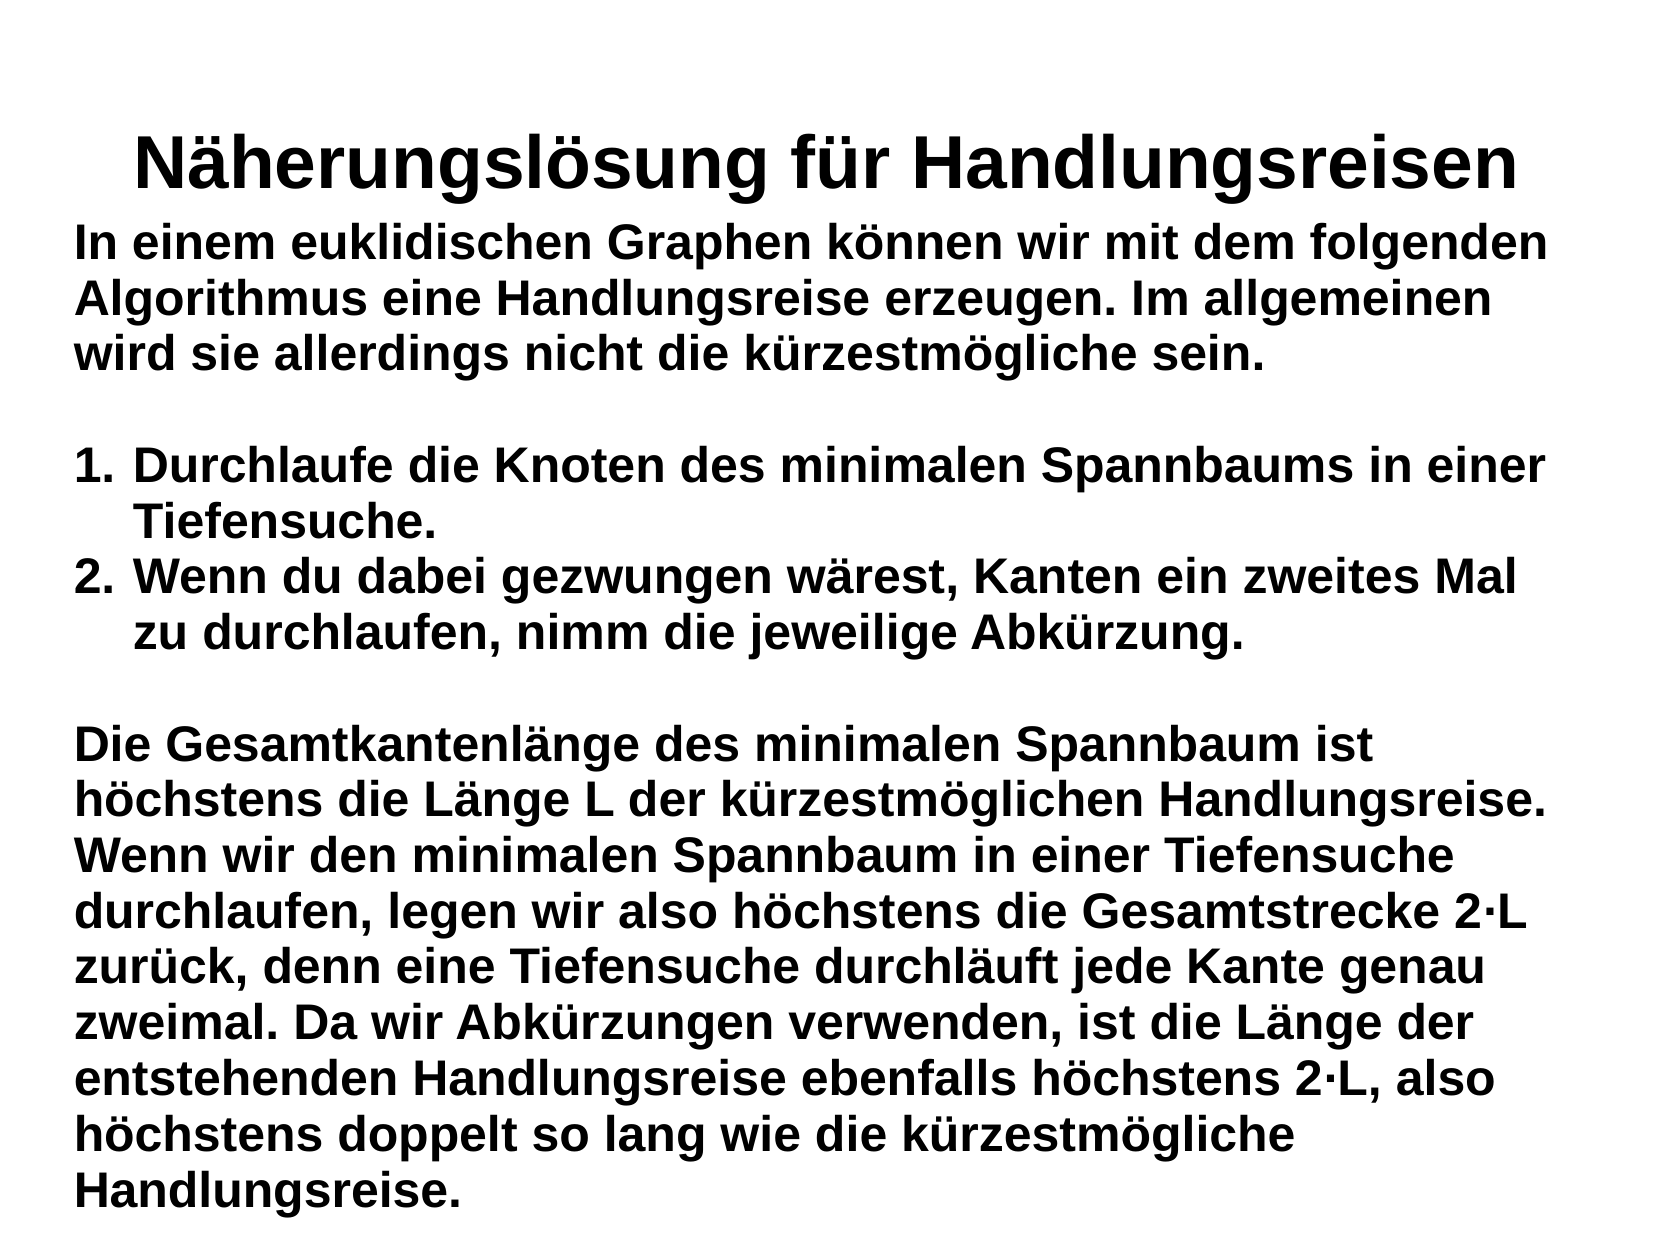

# Näherungslösung für Handlungsreisen
In einem euklidischen Graphen können wir mit dem folgenden Algorithmus eine Handlungsreise erzeugen. Im allgemeinen wird sie allerdings nicht die kürzestmögliche sein.
Durchlaufe die Knoten des minimalen Spannbaums in einer Tiefensuche.
Wenn du dabei gezwungen wärest, Kanten ein zweites Mal zu durchlaufen, nimm die jeweilige Abkürzung.
Die Gesamtkantenlänge des minimalen Spannbaum ist höchstens die Länge L der kürzestmöglichen Handlungsreise. Wenn wir den minimalen Spannbaum in einer Tiefensuche durchlaufen, legen wir also höchstens die Gesamtstrecke 2∙L zurück, denn eine Tiefensuche durchläuft jede Kante genau zweimal. Da wir Abkürzungen verwenden, ist die Länge der entstehenden Handlungsreise ebenfalls höchstens 2∙L, also höchstens doppelt so lang wie die kürzestmögliche Handlungsreise.